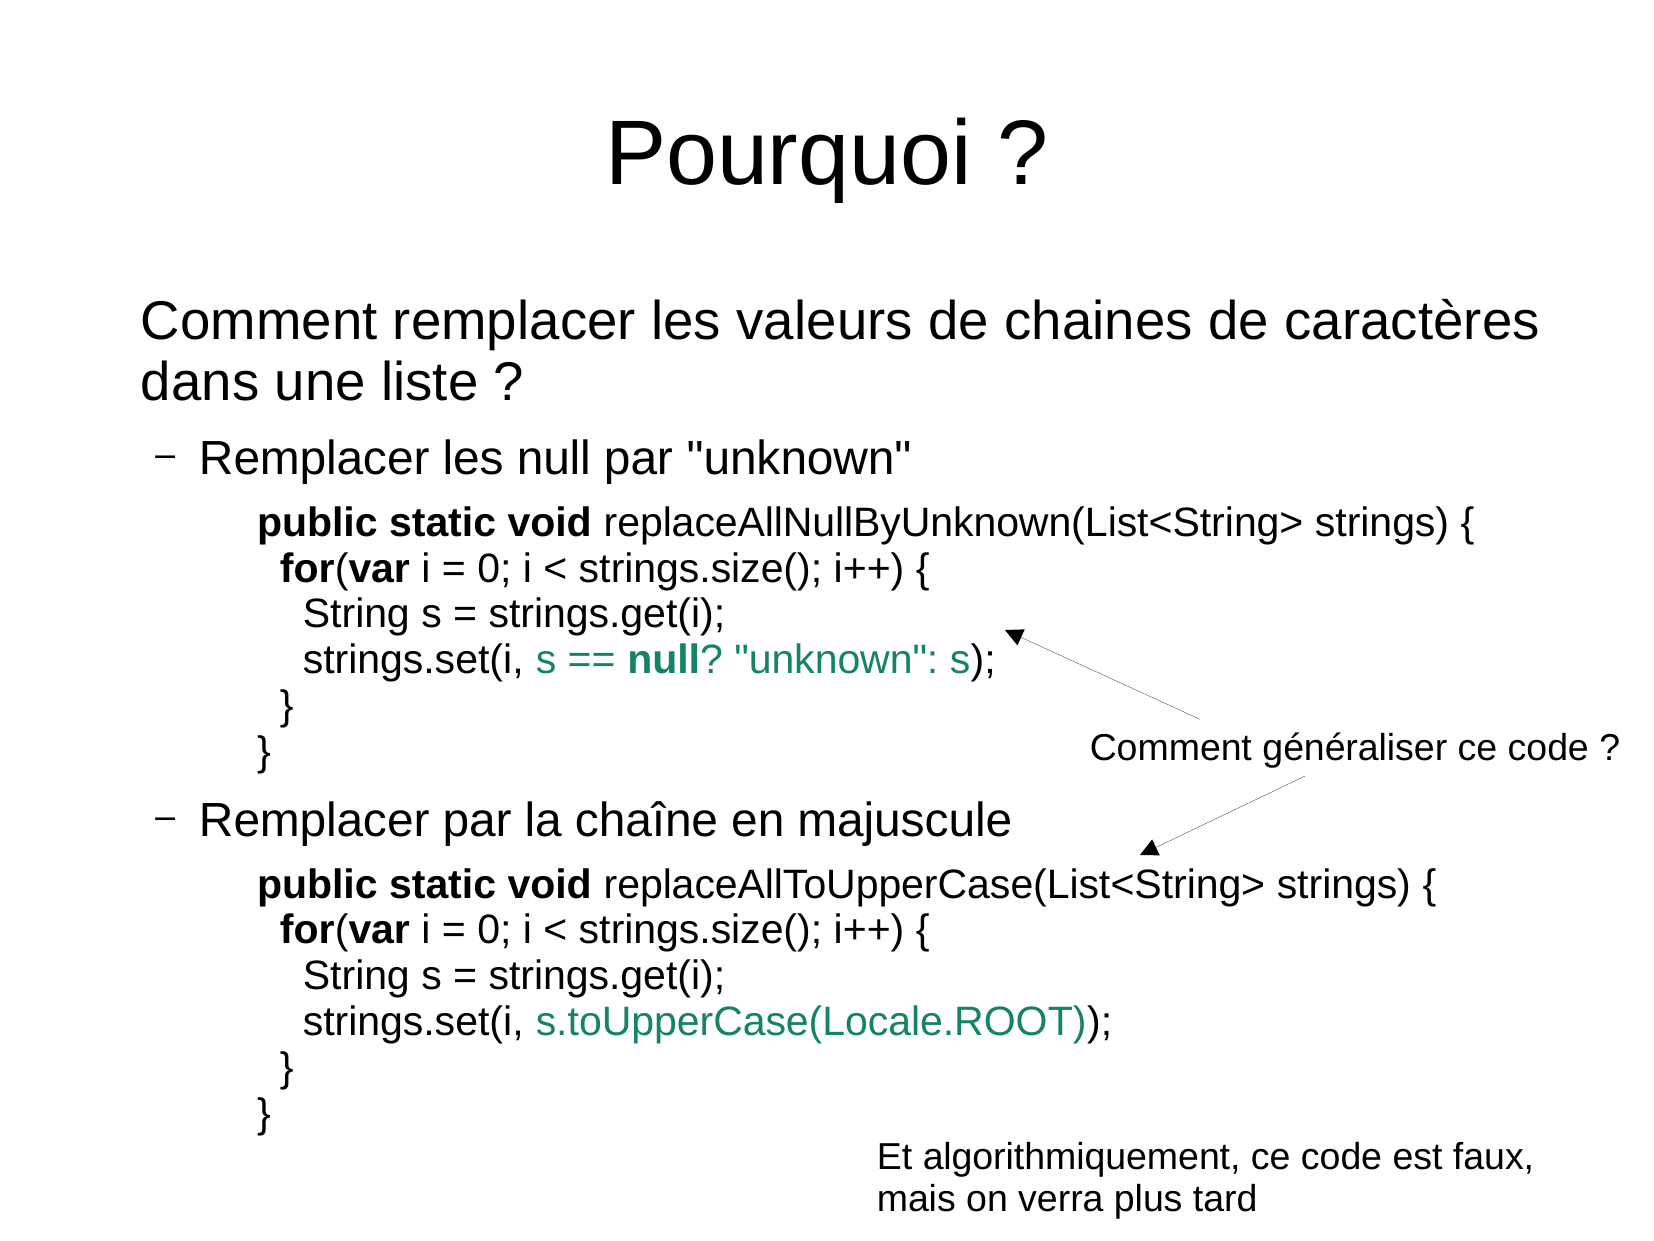

# Pourquoi ?
Comment remplacer les valeurs de chaines de caractères dans une liste ?
Remplacer les null par "unknown"
public static void replaceAllNullByUnknown(List<String> strings) {
 for(var i = 0; i < strings.size(); i++) {
 String s = strings.get(i);
 strings.set(i, s == null? "unknown": s);
 }
}
Remplacer par la chaîne en majuscule
public static void replaceAllToUpperCase(List<String> strings) {
 for(var i = 0; i < strings.size(); i++) {
 String s = strings.get(i);
 strings.set(i, s.toUpperCase(Locale.ROOT));
 }
}
Comment généraliser ce code ?
Et algorithmiquement, ce code est faux,
mais on verra plus tard